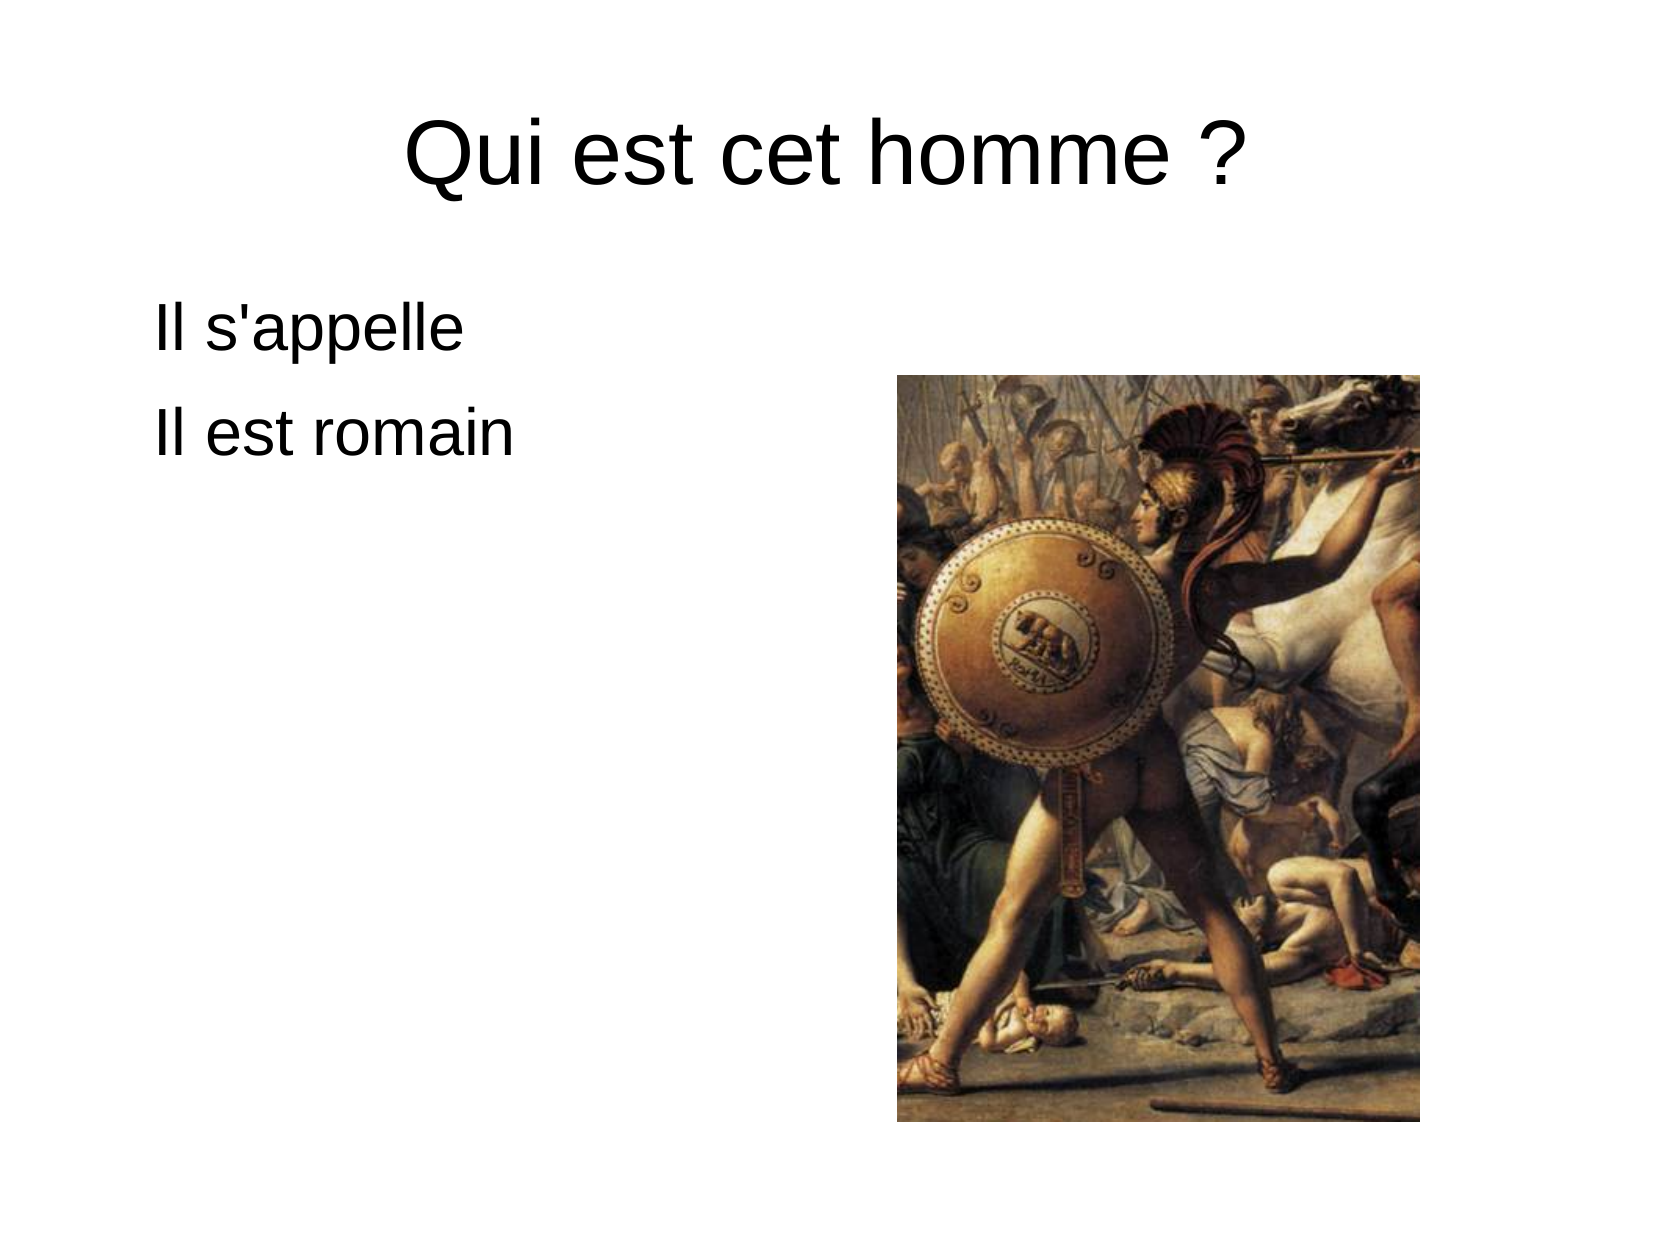

# Qui est cet homme ?
Il s'appelle
Il est romain